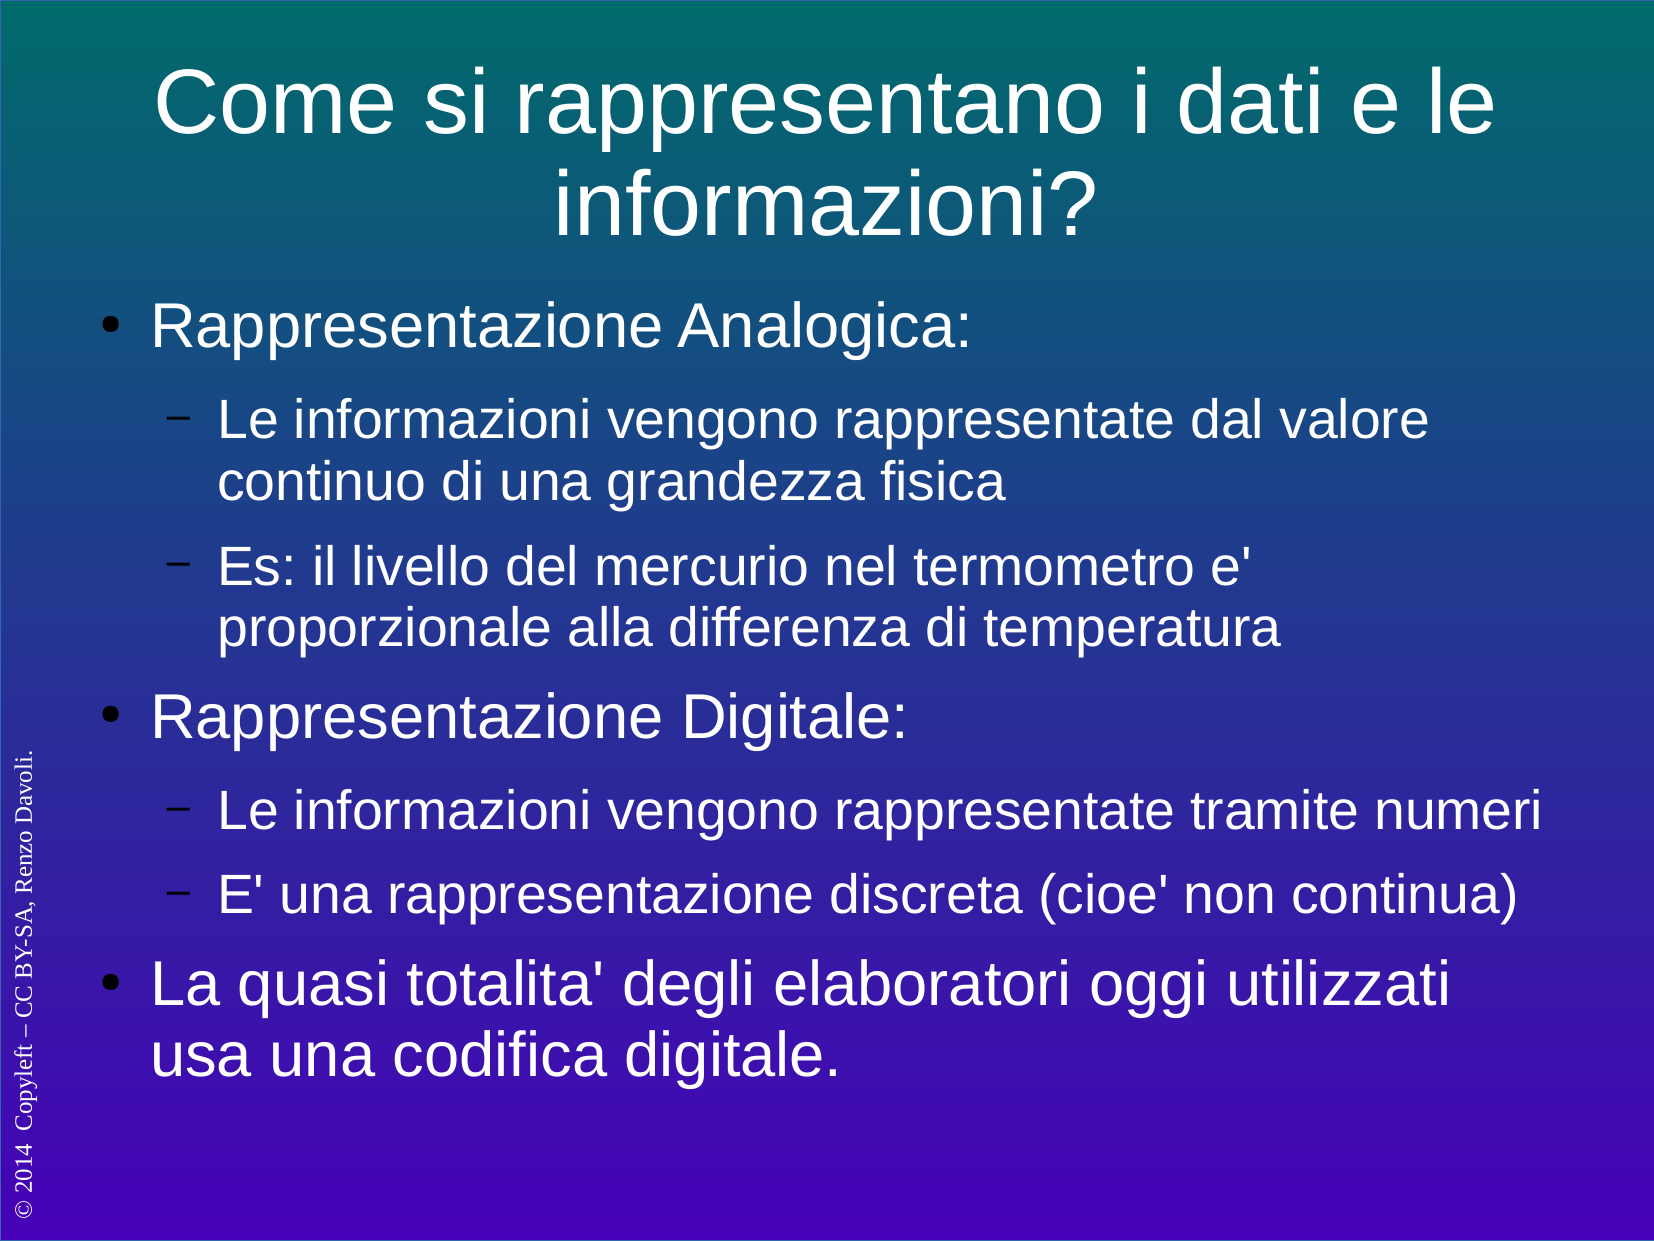

# Come si rappresentano i dati e le informazioni?
Rappresentazione Analogica:
Le informazioni vengono rappresentate dal valore continuo di una grandezza fisica
Es: il livello del mercurio nel termometro e' proporzionale alla differenza di temperatura
Rappresentazione Digitale:
Le informazioni vengono rappresentate tramite numeri
E' una rappresentazione discreta (cioe' non continua)
La quasi totalita' degli elaboratori oggi utilizzati usa una codifica digitale.